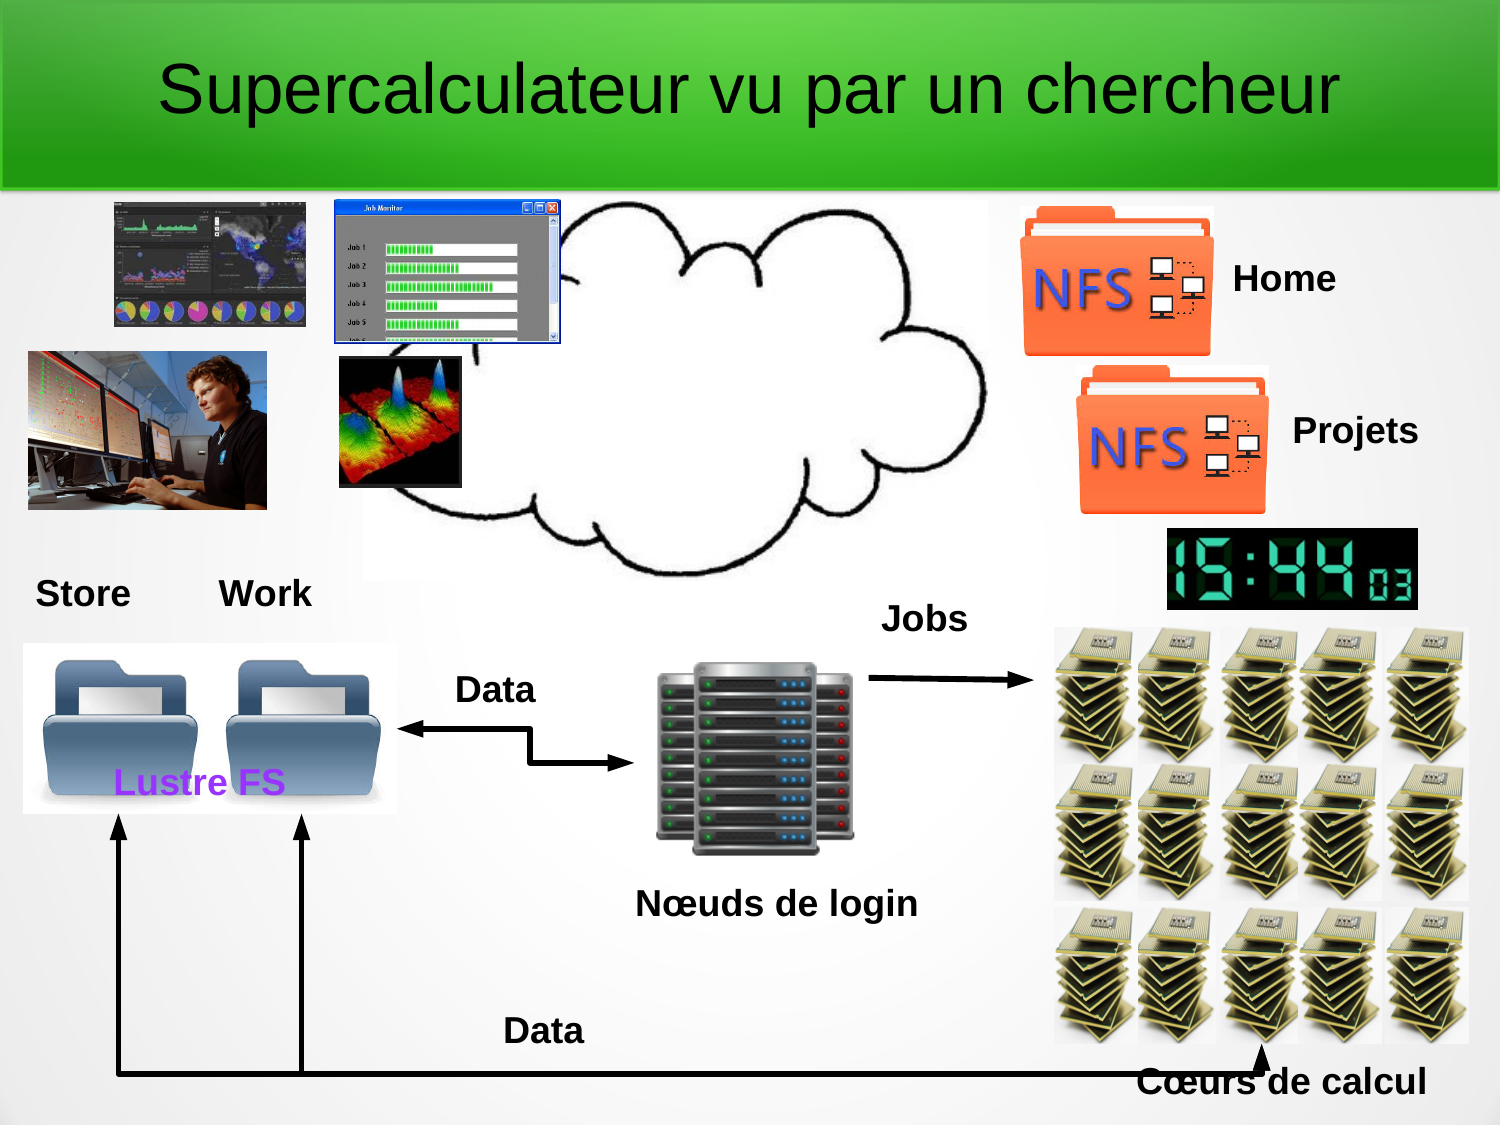

# Supercalculateur vu par un chercheur
Home
Projets
Store
Work
Jobs
Data
Lustre FS
Nœuds de login
Data
Cœurs de calcul